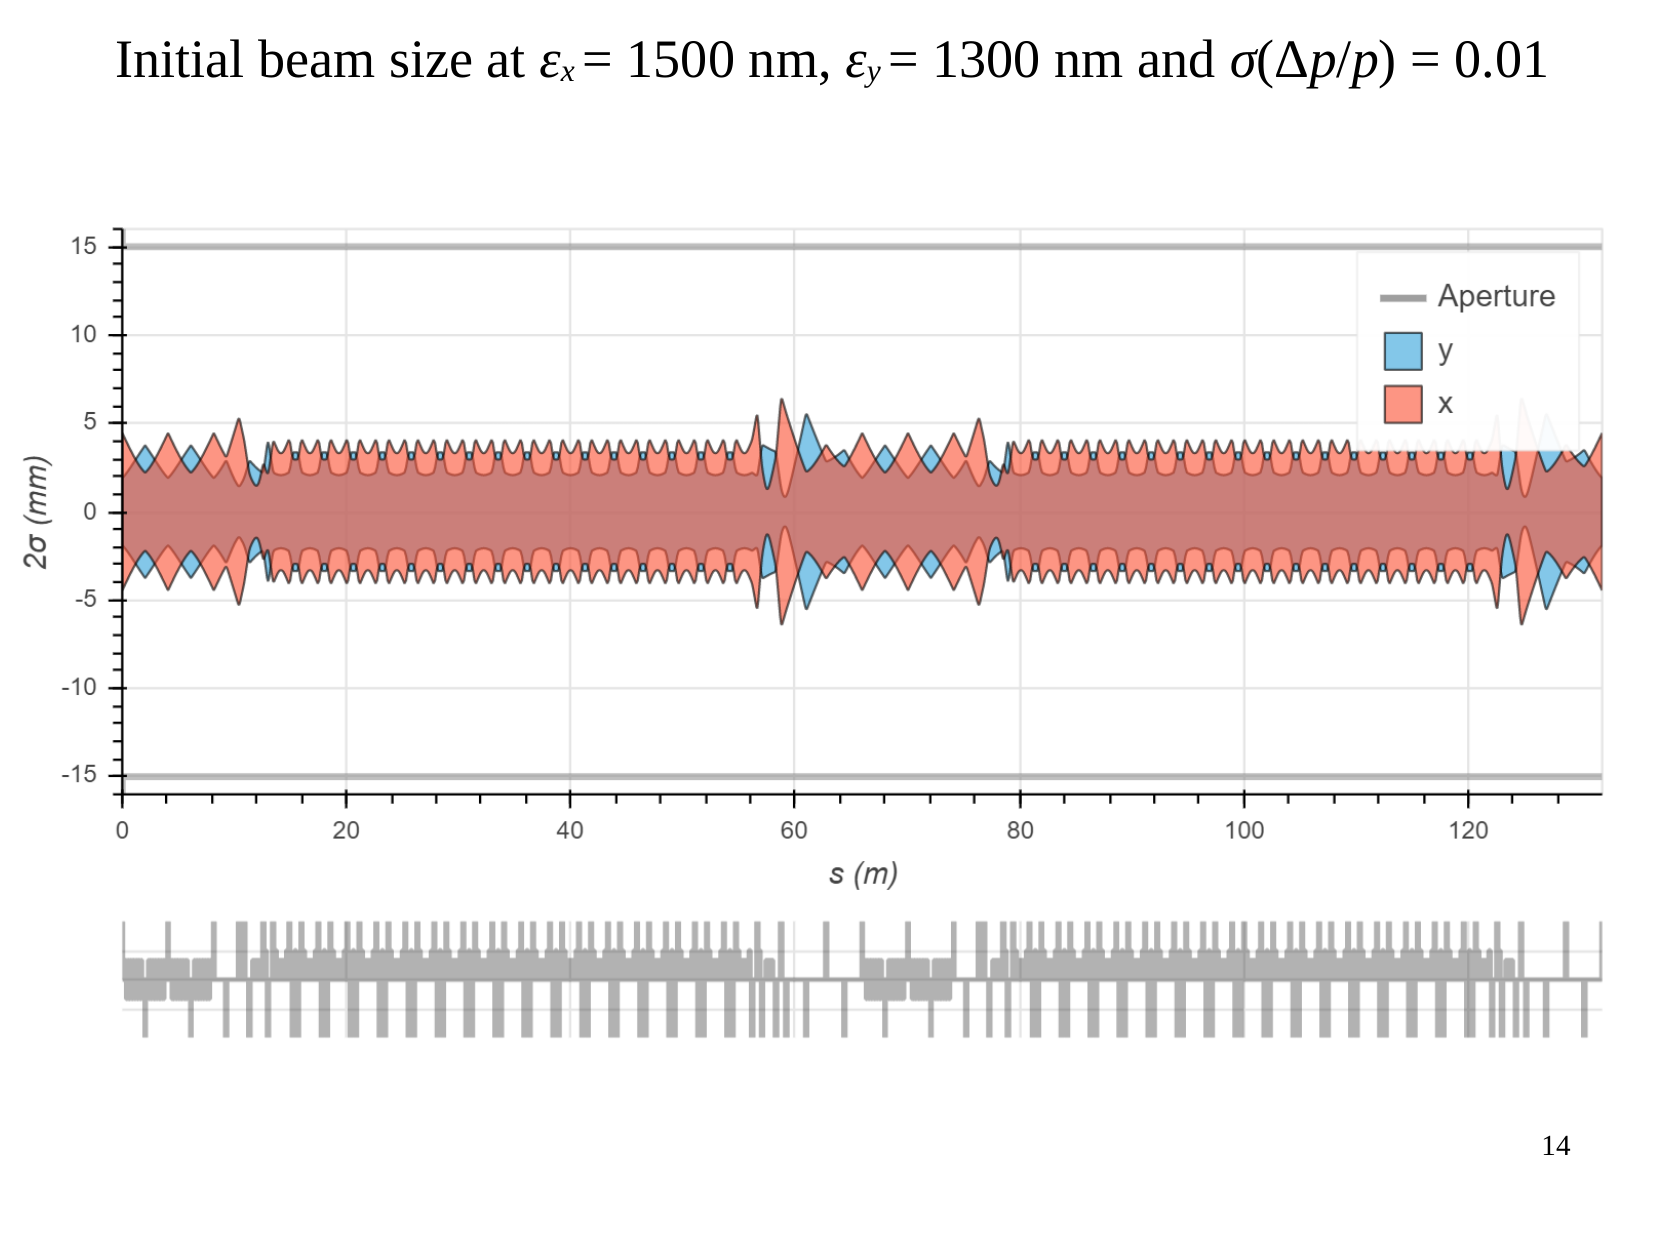

# Initial beam size at εx = 1500 nm, εy = 1300 nm and σ(Δp/p) = 0.01
14